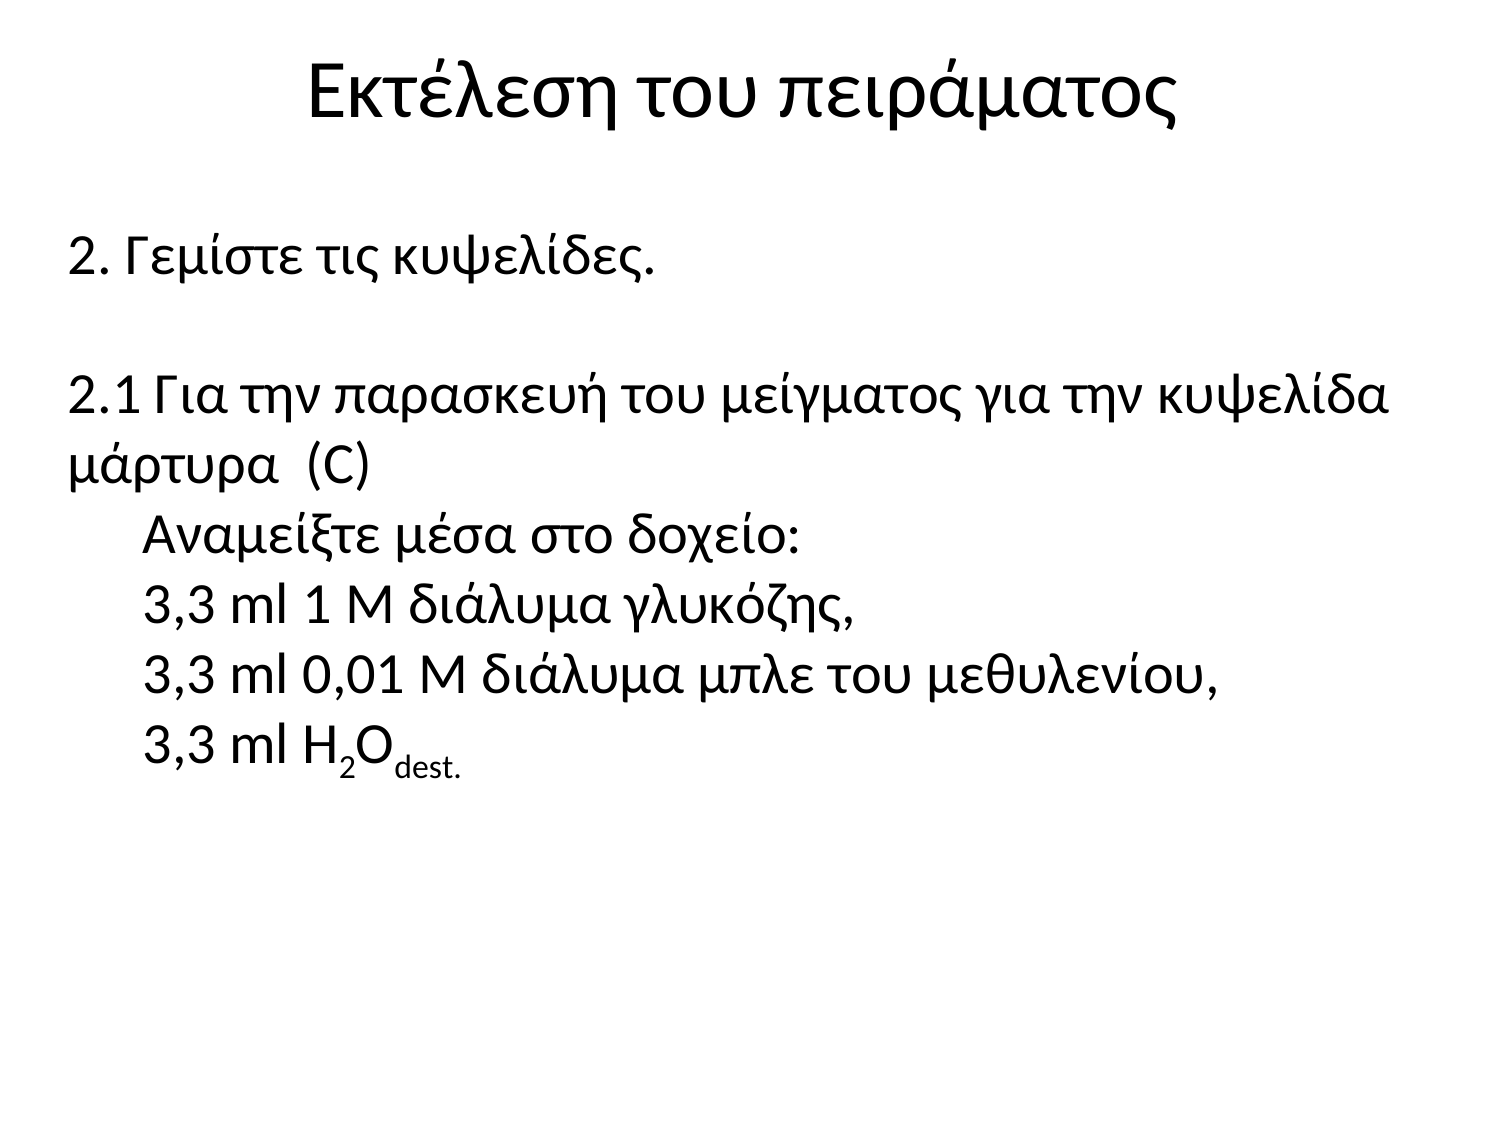

# Εκτέλεση του πειράματος
2. Γεμίστε τις κυψελίδες.
2.1 Για την παρασκευή του μείγματος για την κυψελίδα μάρτυρα (C)
Αναμείξτε μέσα στο δοχείο:
3,3 ml 1 M διάλυμα γλυκόζης,
3,3 ml 0,01 M διάλυμα μπλε του μεθυλενίου,
3,3 ml H2Odest.